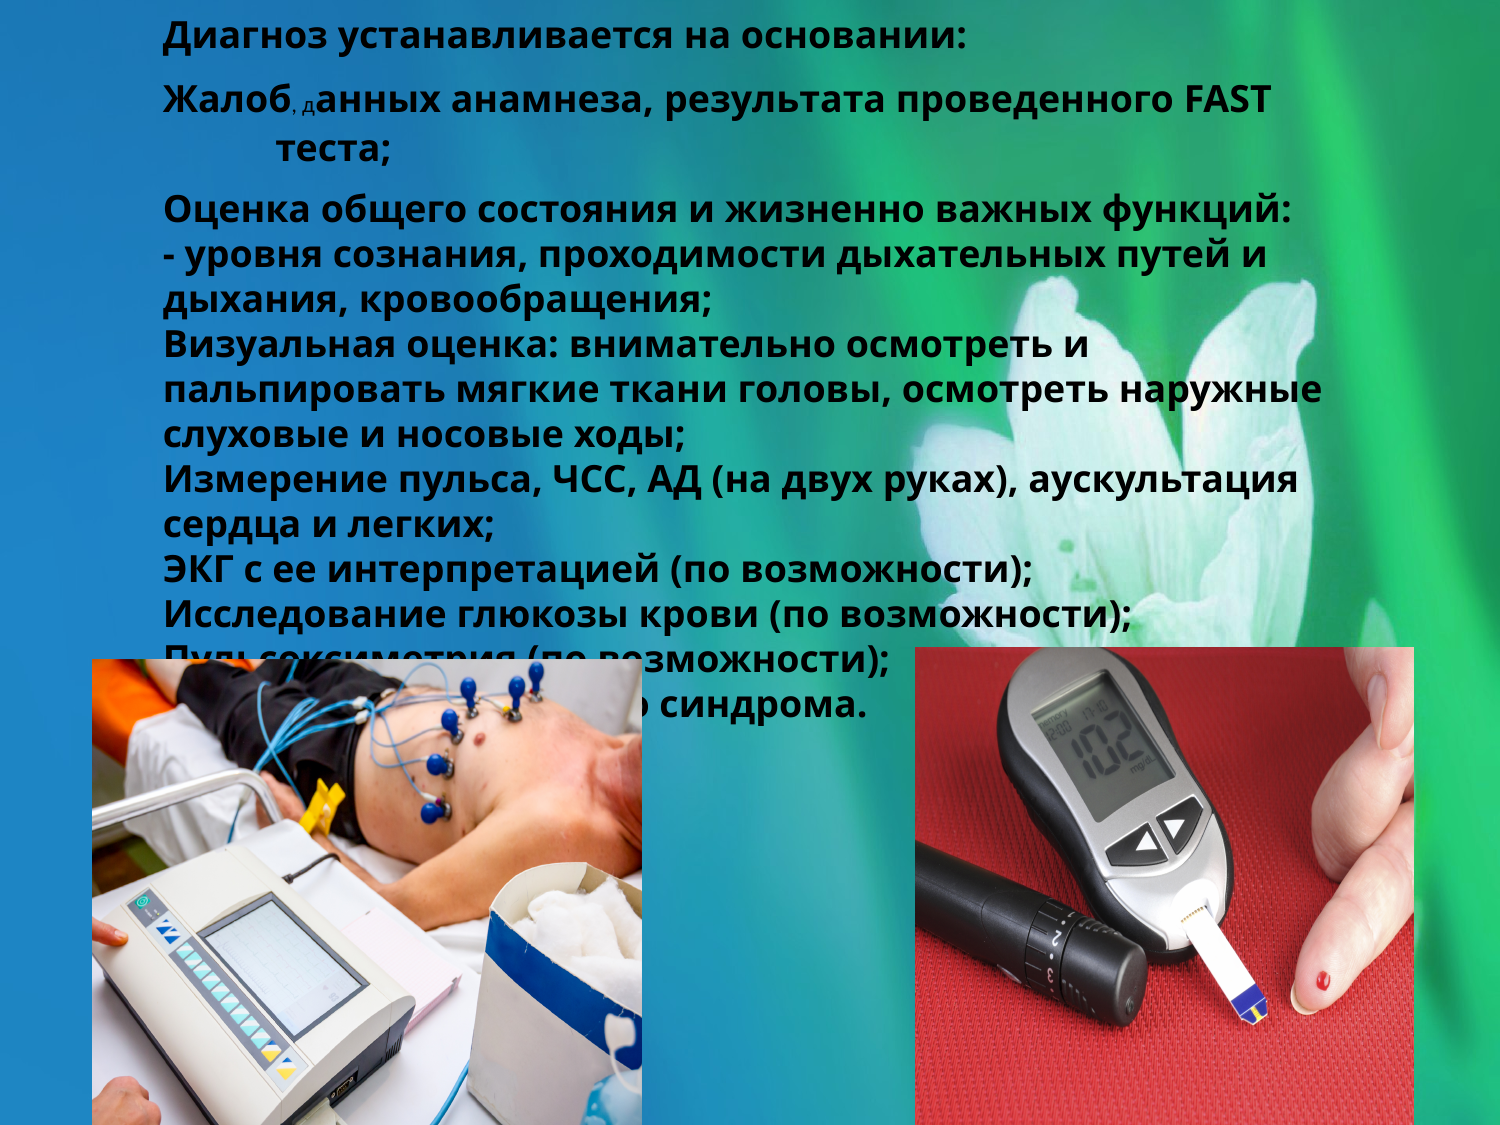

Диагноз устанавливается на основании:
Жалоб, данных анамнеза, результата проведенного FAST теста;
Оценка общего состояния и жизненно важных функций:
- уровня сознания, проходимости дыхательных путей и дыхания, кровообращения;
Визуальная оценка: внимательно осмотреть и пальпировать мягкие ткани головы, осмотреть наружные слуховые и носовые ходы;
Измерение пульса, ЧСС, АД (на двух руках), аускультация сердца и легких;
ЭКГ с ее интерпретацией (по возможности);
Исследование глюкозы крови (по возможности);
Пульсоксиметрия (по возможности);
Оценка менингеального синдрома.